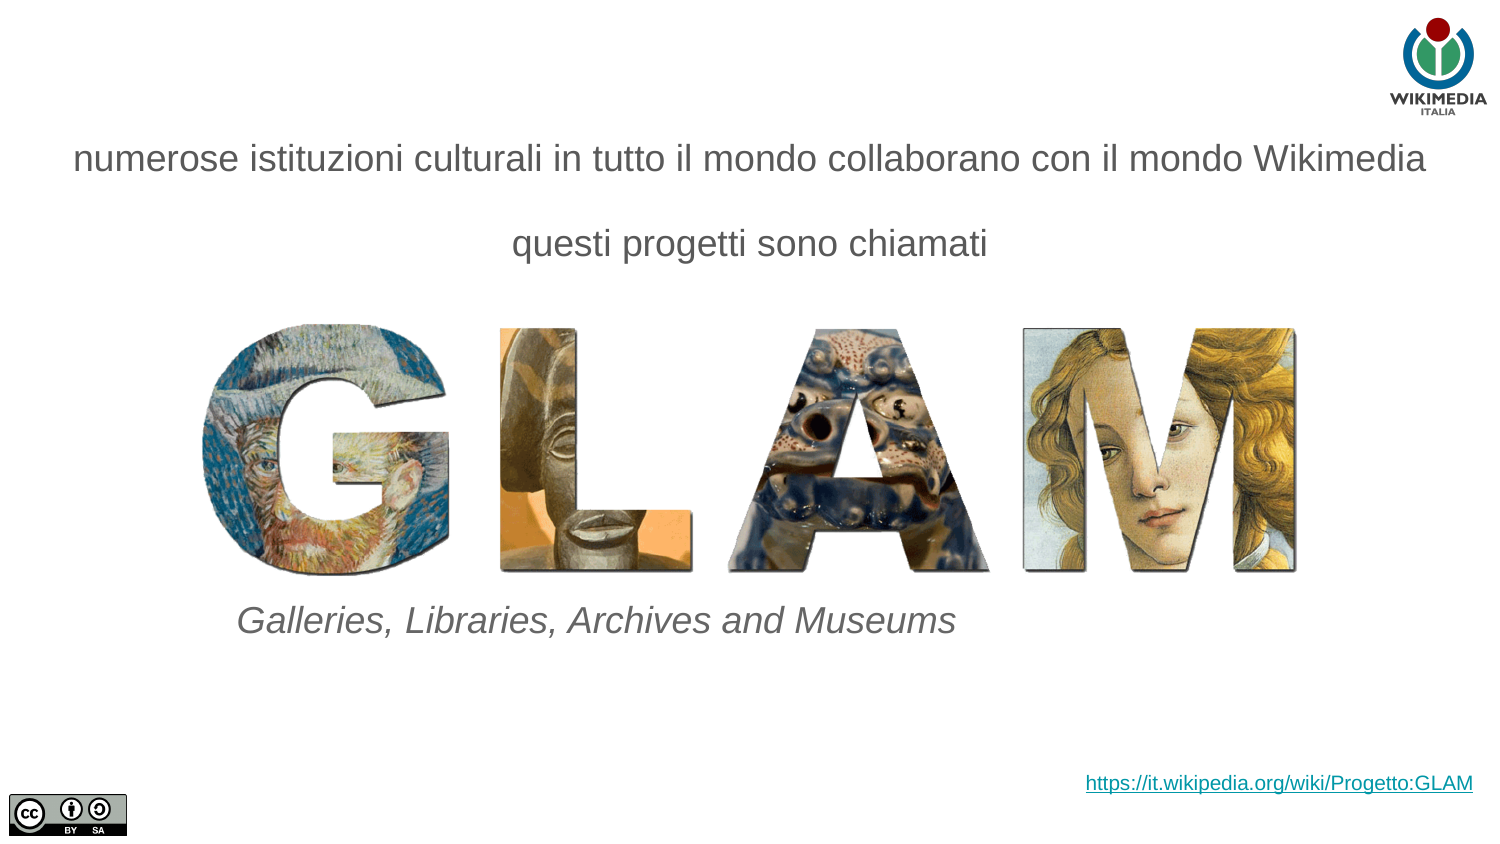

#
numerose istituzioni culturali in tutto il mondo collaborano con il mondo Wikimedia
questi progetti sono chiamati
Galleries, Libraries, Archives and Museums
https://it.wikipedia.org/wiki/Progetto:GLAM